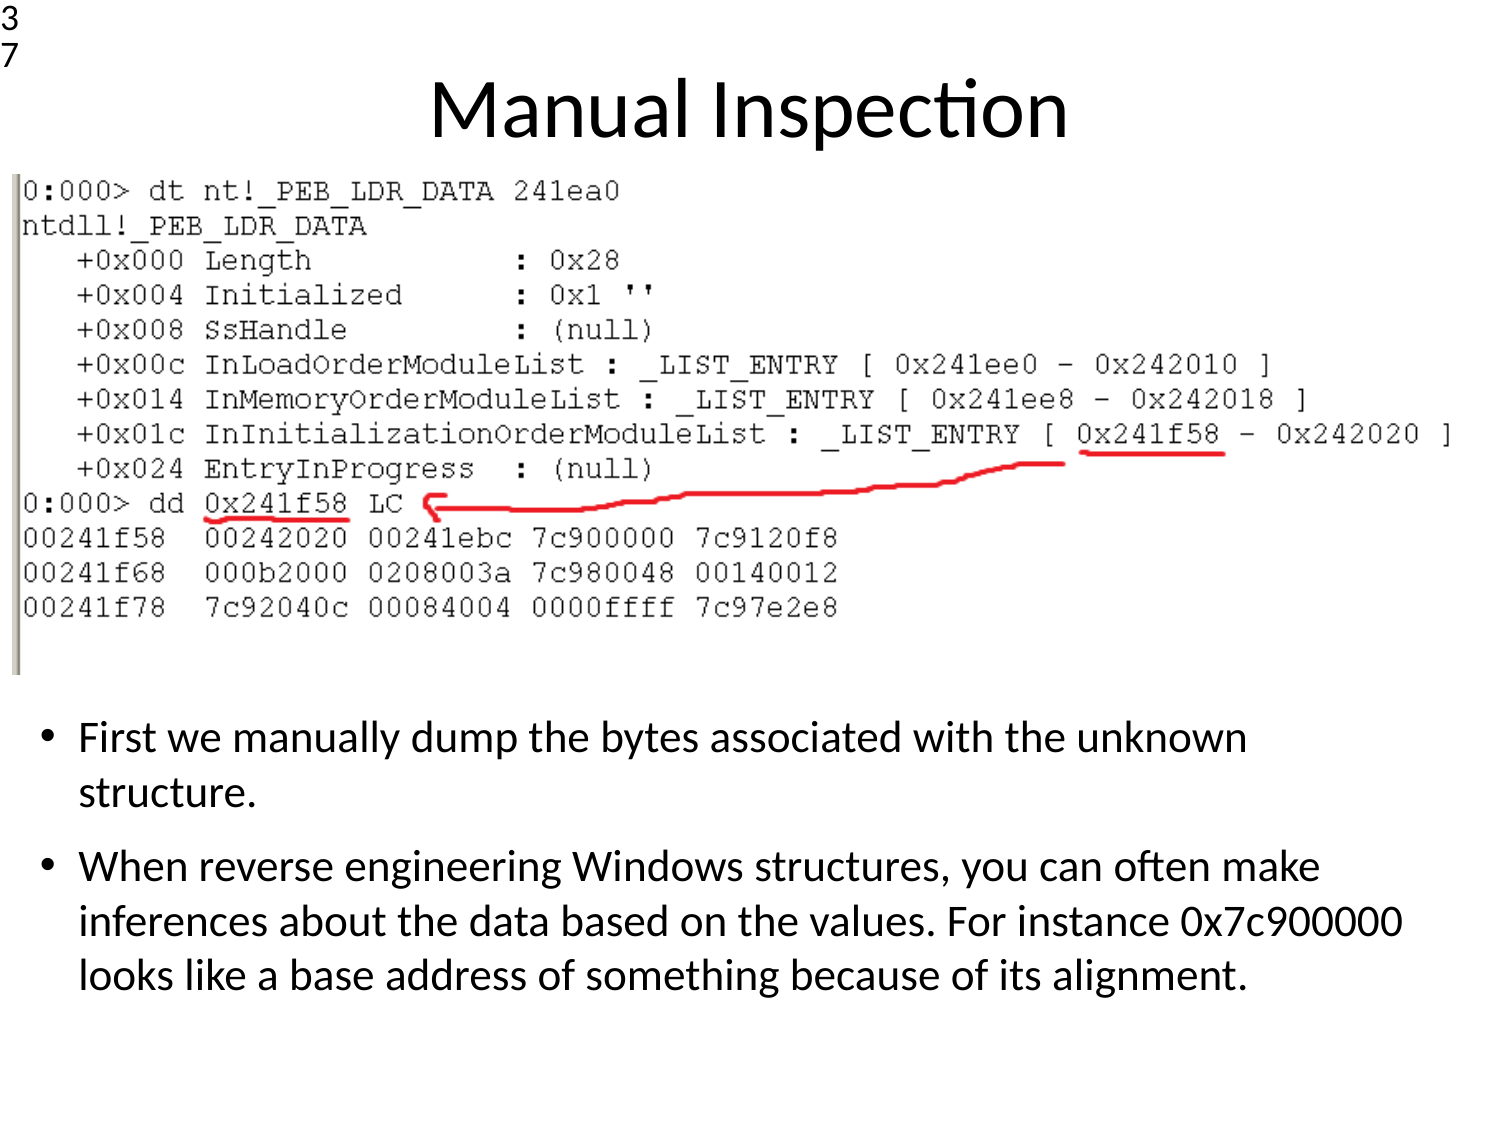

# Manual Inspection
First we manually dump the bytes associated with the unknown structure.
When reverse engineering Windows structures, you can often make inferences about the data based on the values. For instance 0x7c900000 looks like a base address of something because of its alignment.